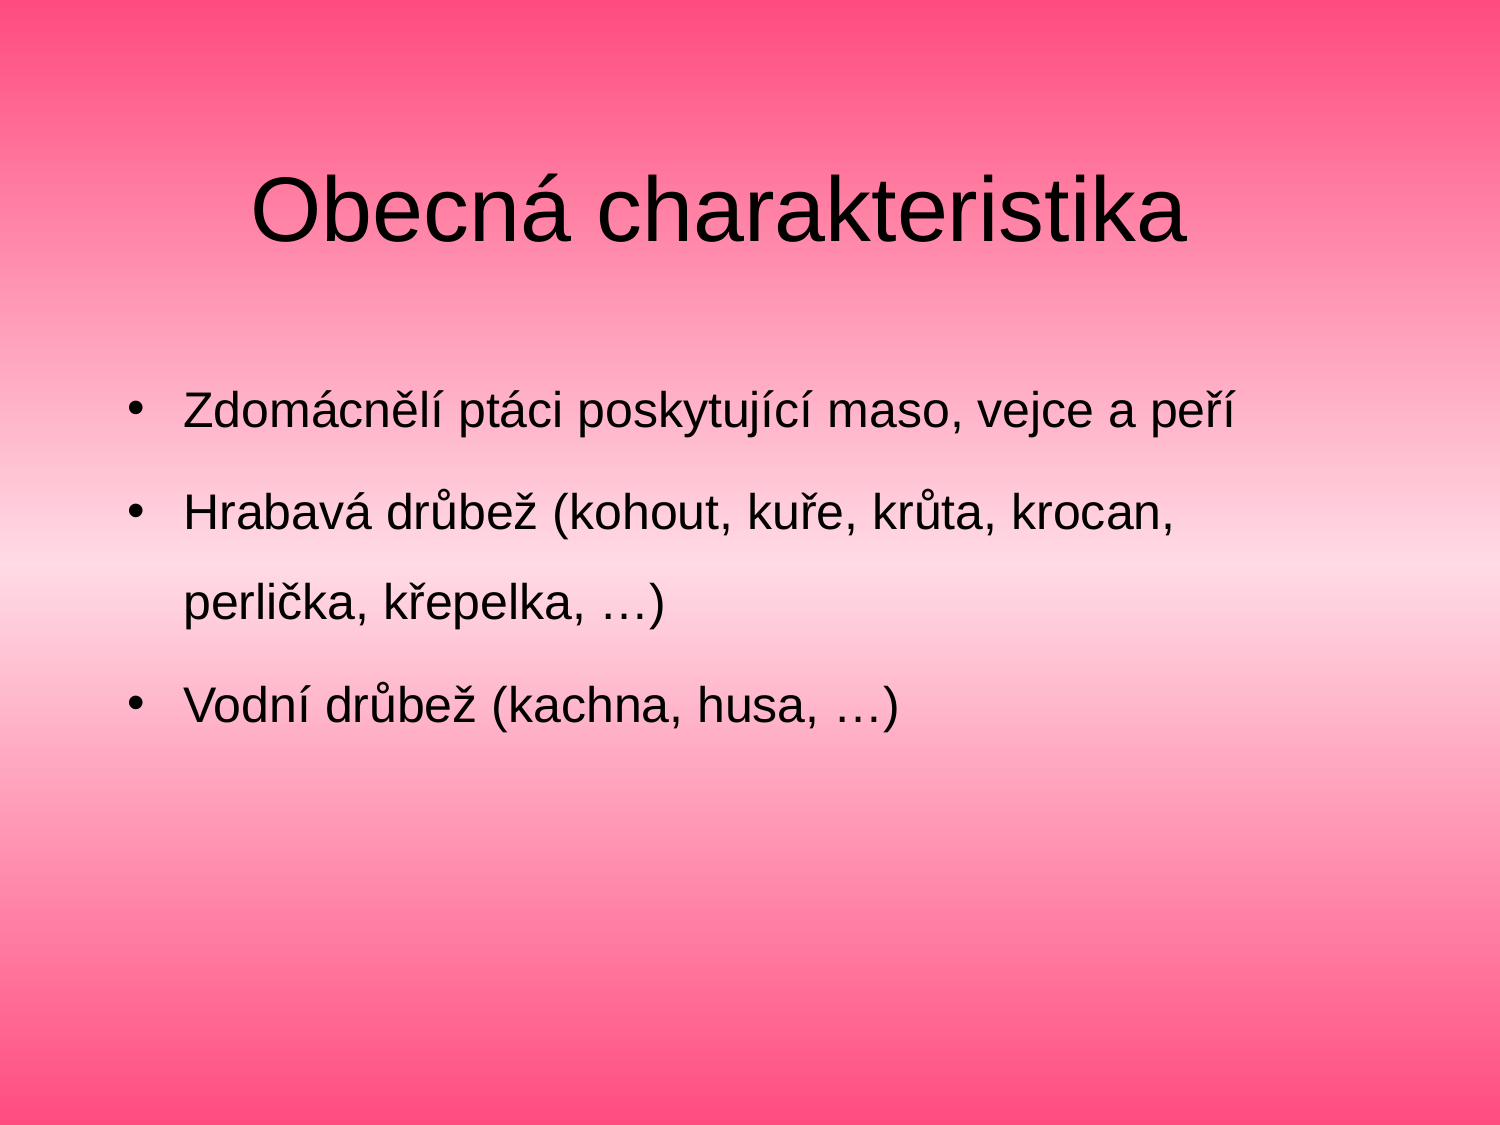

# Obecná charakteristika
Zdomácnělí ptáci poskytující maso, vejce a peří
Hrabavá drůbež (kohout, kuře, krůta, krocan, perlička, křepelka, …)
Vodní drůbež (kachna, husa, …)